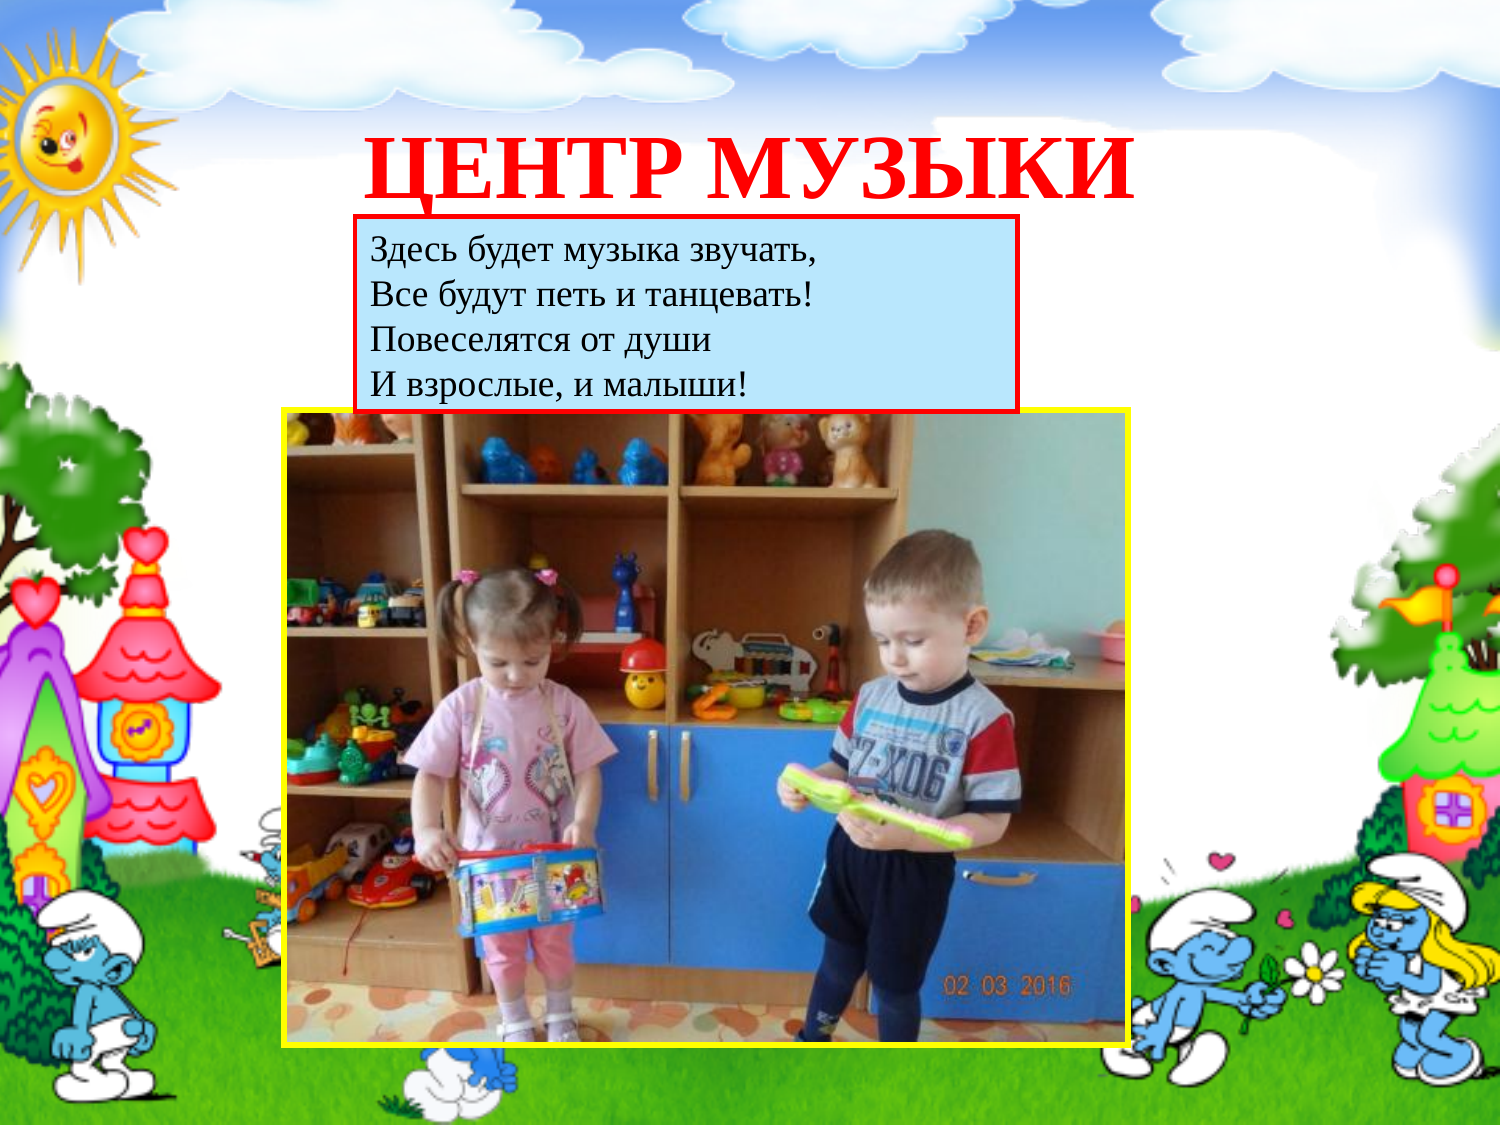

# ЦЕНТР МУЗЫКИ
Здесь будет музыка звучать,
Все будут петь и танцевать!
Повеселятся от души
И взрослые, и малыши!